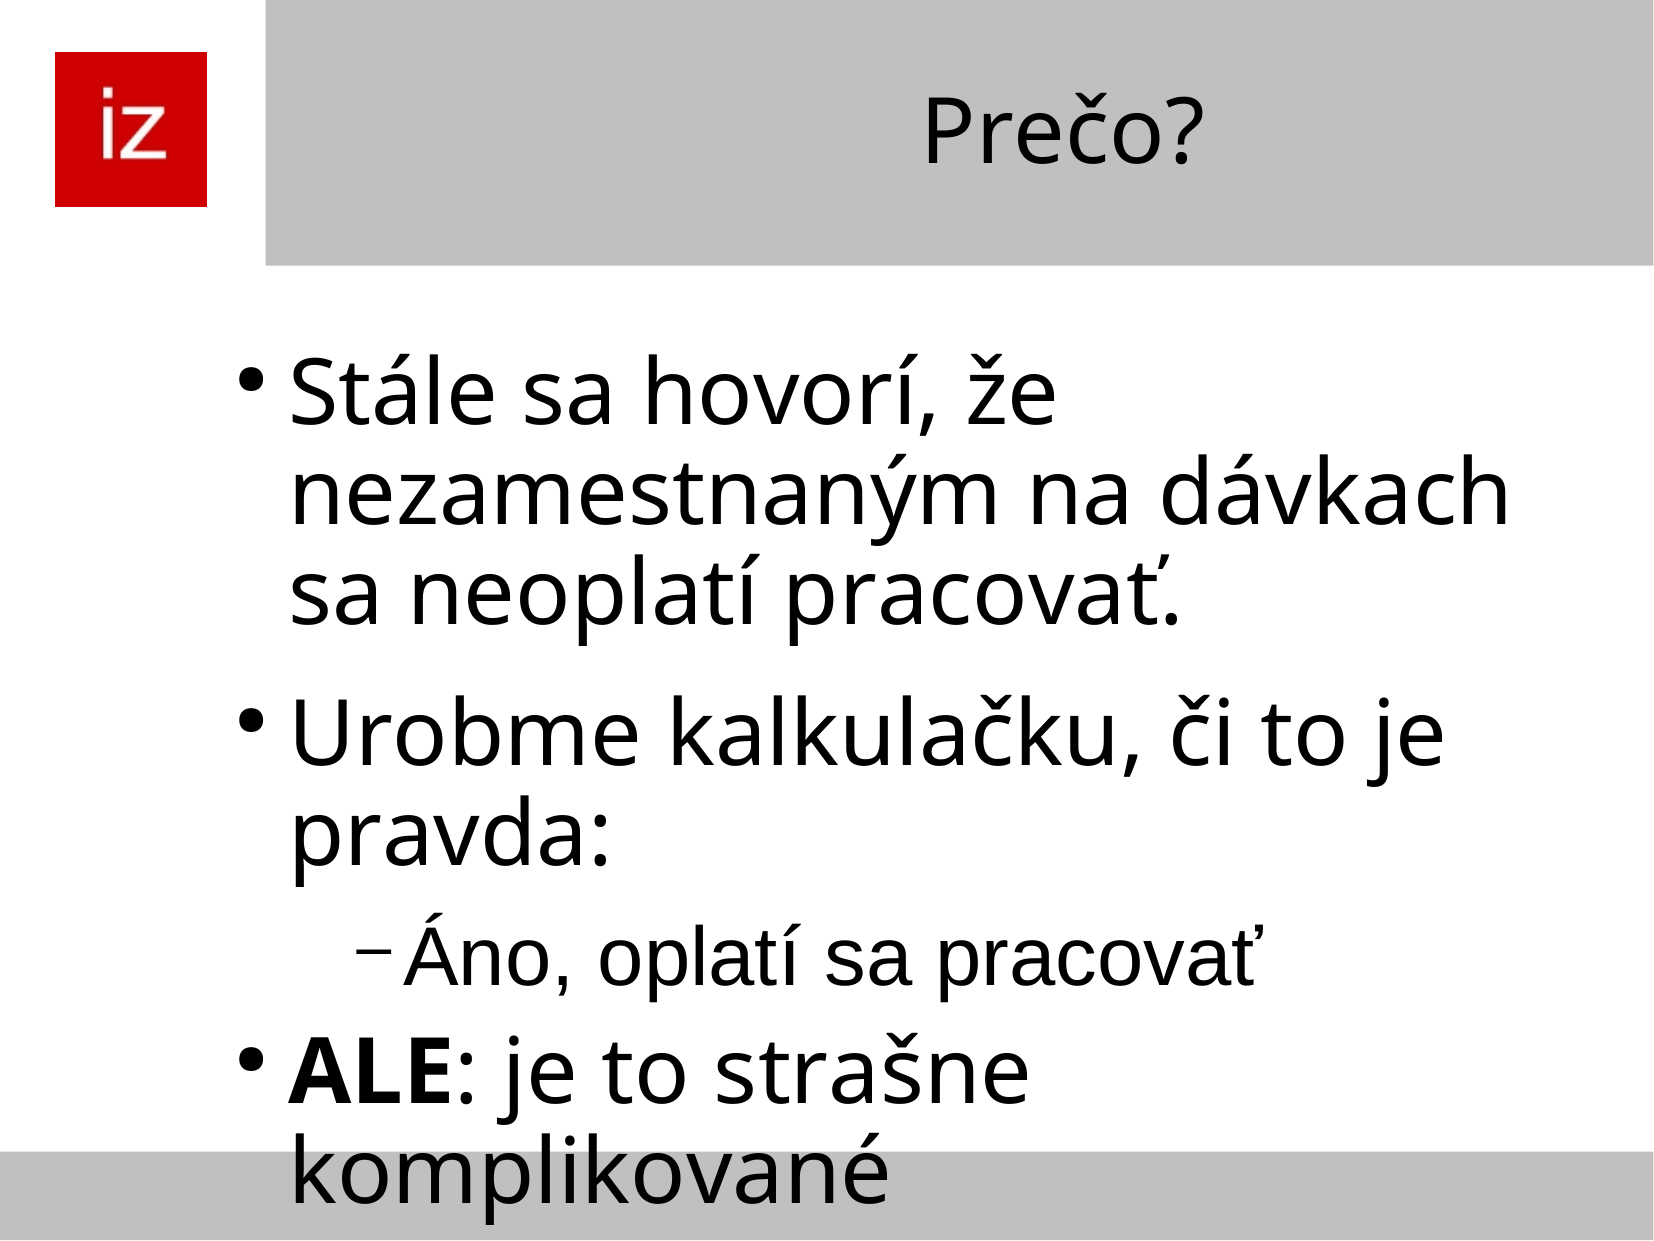

# Prečo?
Stále sa hovorí, že nezamestnaným na dávkach sa neoplatí pracovať.
Urobme kalkulačku, či to je pravda:
Áno, oplatí sa pracovať
ALE: je to strašne komplikované